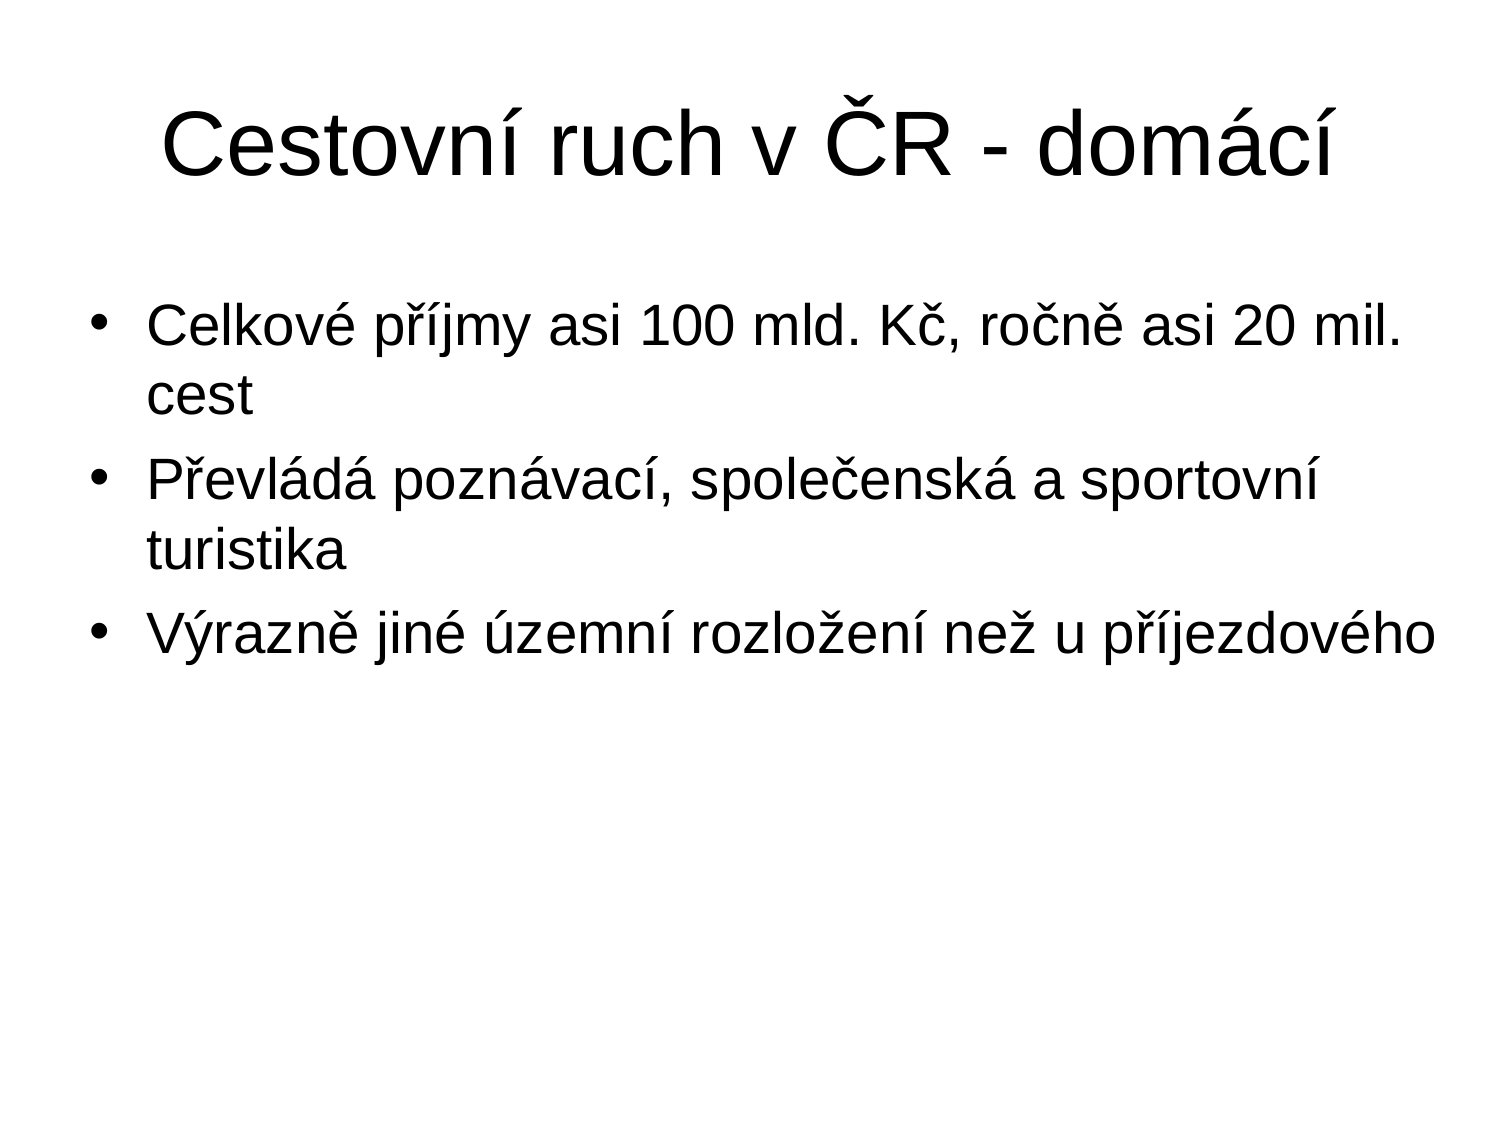

# Cestovní ruch v ČR - domácí
Celkové příjmy asi 100 mld. Kč, ročně asi 20 mil. cest
Převládá poznávací, společenská a sportovní turistika
Výrazně jiné územní rozložení než u příjezdového